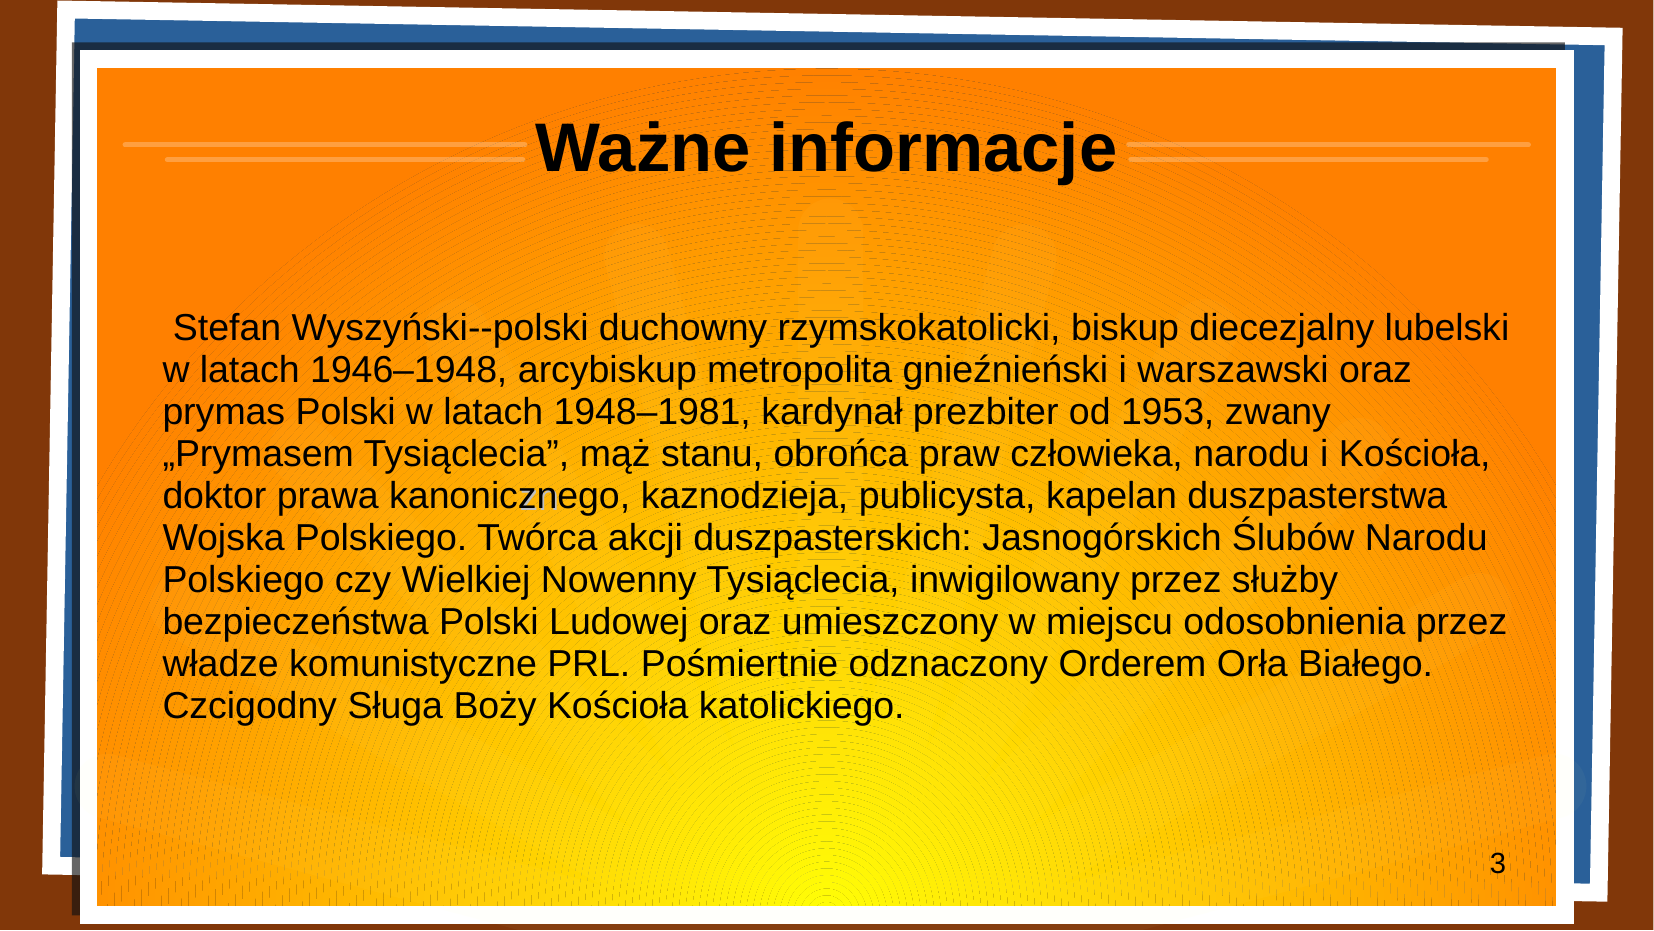

# Ważne informacje
 Stefan Wyszyński--polski duchowny rzymskokatolicki, biskup diecezjalny lubelski w latach 1946–1948, arcybiskup metropolita gnieźnieński i warszawski oraz prymas Polski w latach 1948–1981, kardynał prezbiter od 1953, zwany „Prymasem Tysiąclecia”, mąż stanu, obrońca praw człowieka, narodu i Kościoła, doktor prawa kanonicznego, kaznodzieja, publicysta, kapelan duszpasterstwa Wojska Polskiego. Twórca akcji duszpasterskich: Jasnogórskich Ślubów Narodu Polskiego czy Wielkiej Nowenny Tysiąclecia, inwigilowany przez służby bezpieczeństwa Polski Ludowej oraz umieszczony w miejscu odosobnienia przez władze komunistyczne PRL. Pośmiertnie odznaczony Orderem Orła Białego. Czcigodny Sługa Boży Kościoła katolickiego.
3